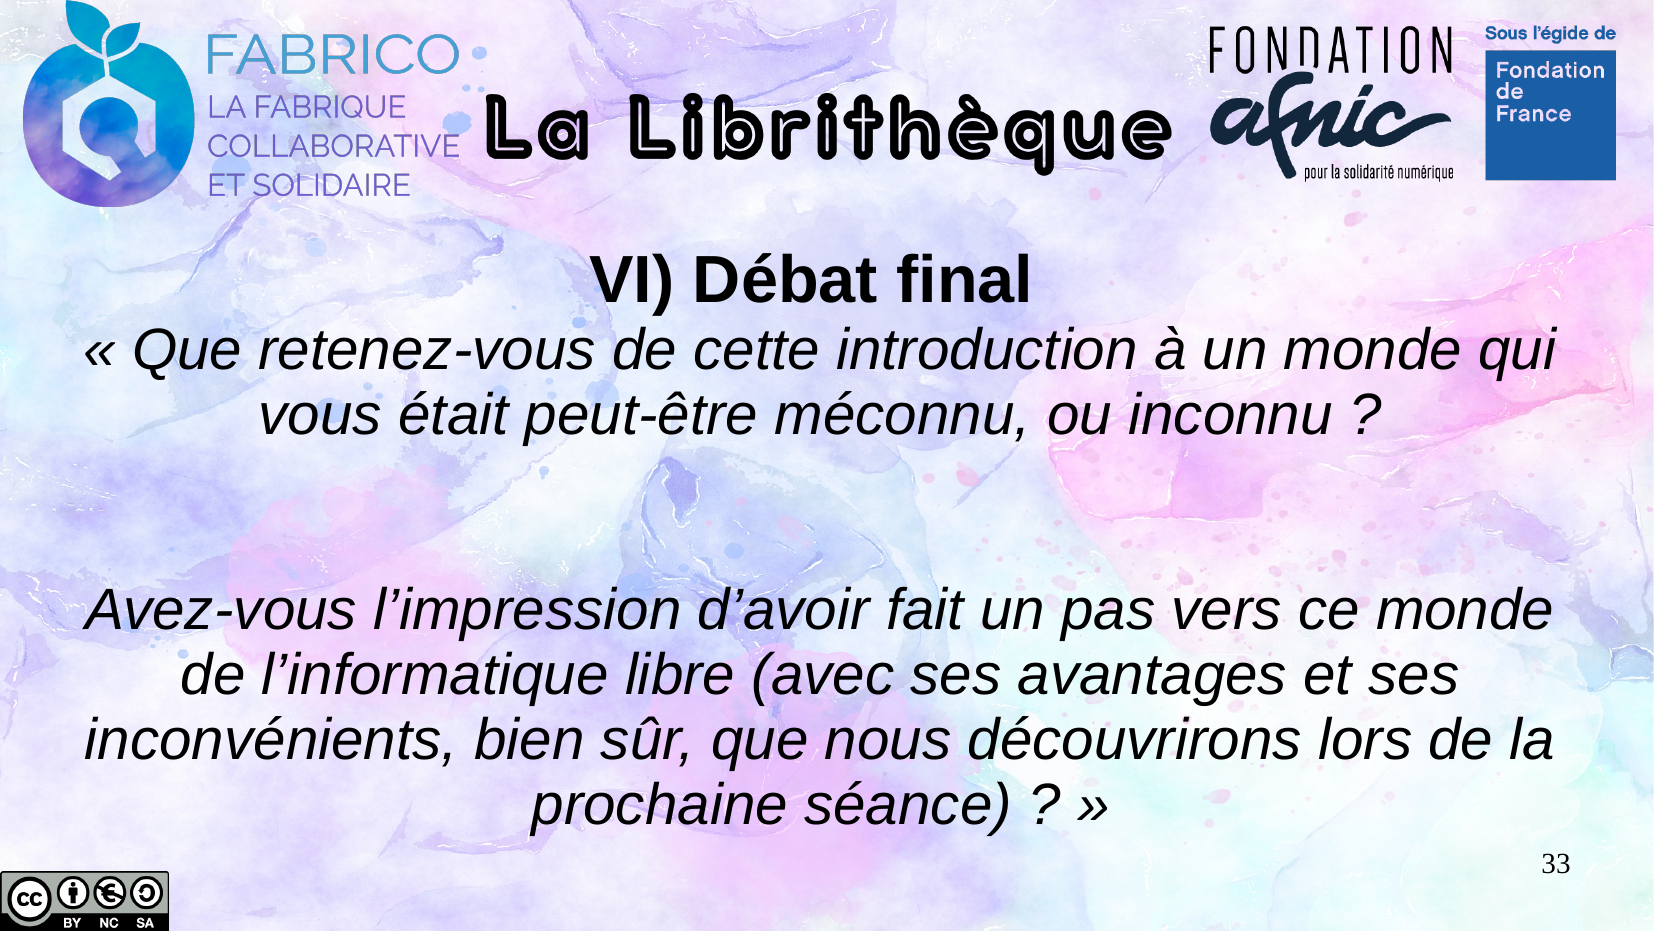

# VI) Débat final
« Que retenez-vous de cette introduction à un monde qui vous était peut-être méconnu, ou inconnu ?
Avez-vous l’impression d’avoir fait un pas vers ce monde de l’informatique libre (avec ses avantages et ses inconvénients, bien sûr, que nous découvrirons lors de la prochaine séance) ? »
33